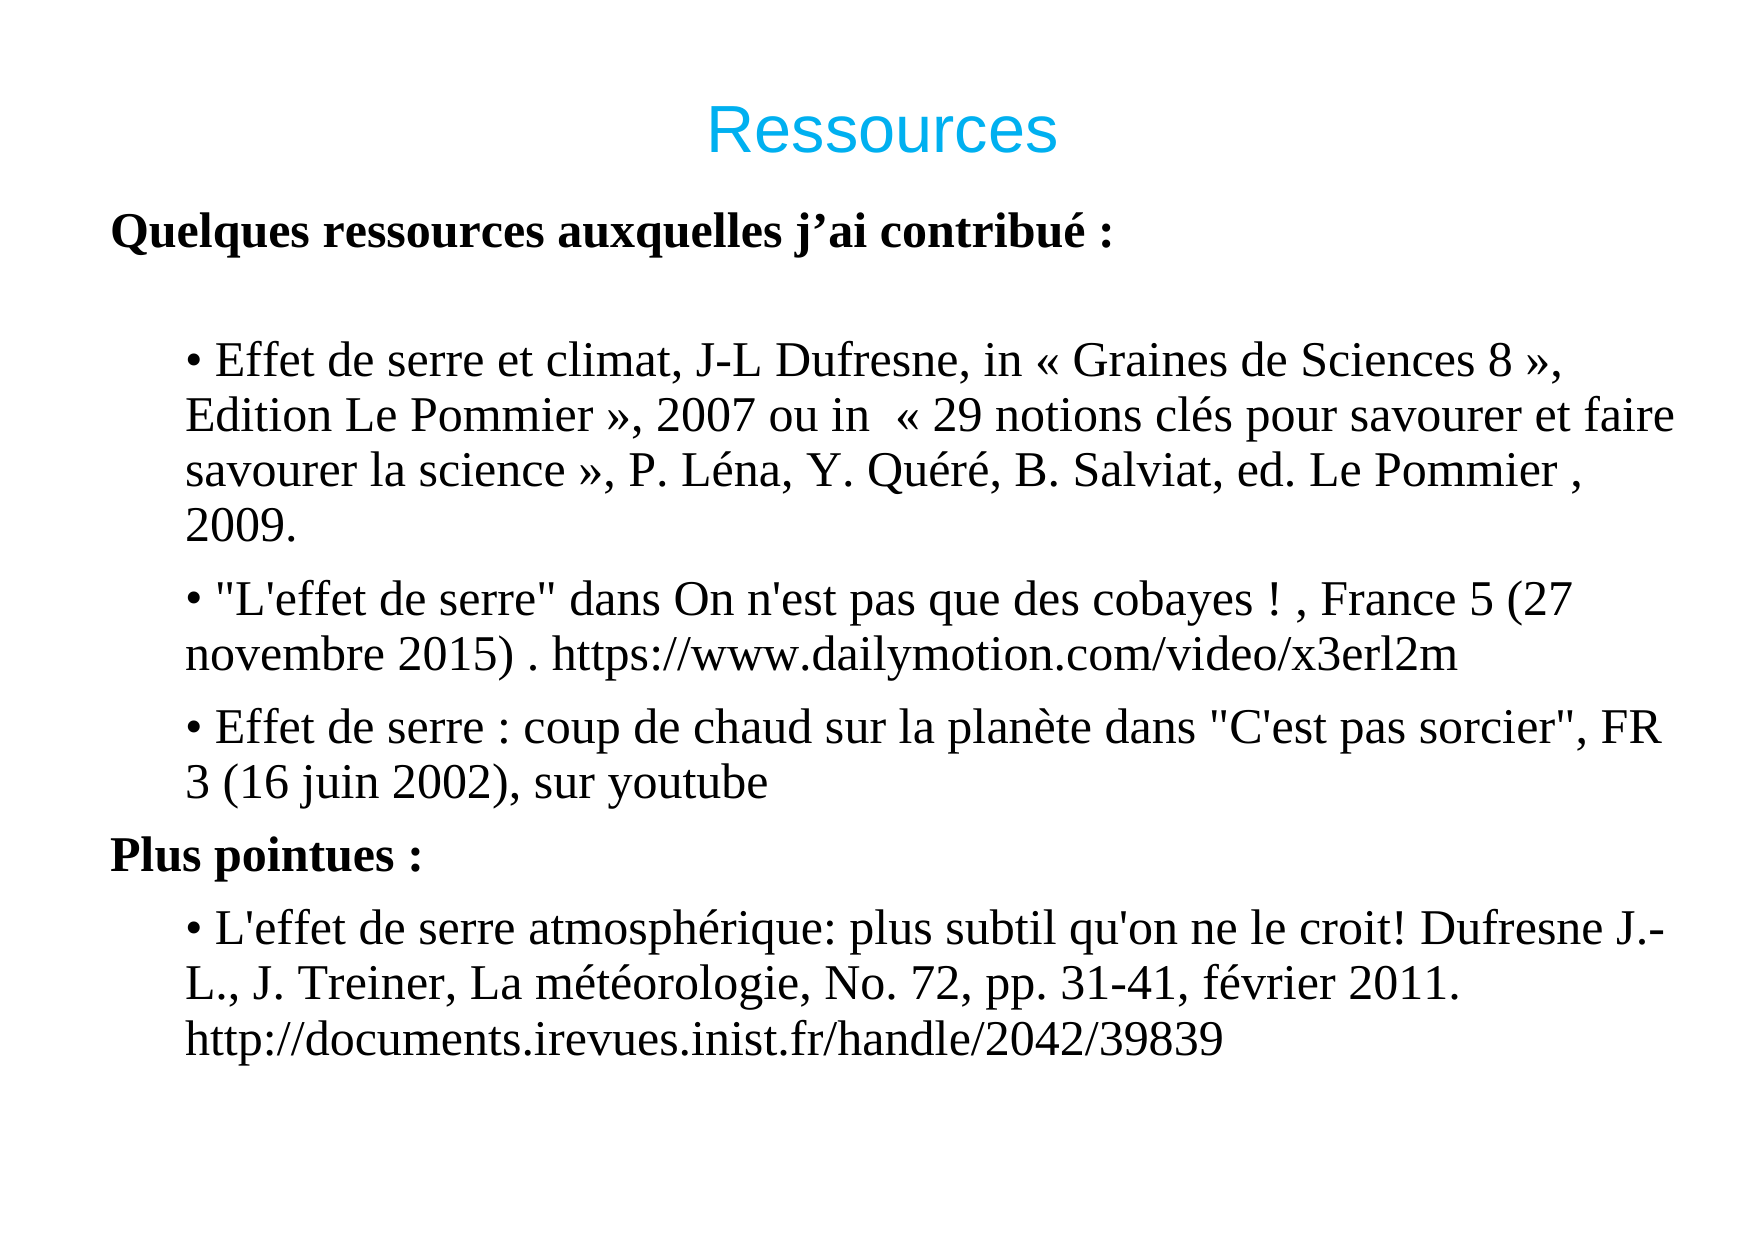

Ressources
Quelques ressources auxquelles j’ai contribué :
 Effet de serre et climat, J-L Dufresne, in « Graines de Sciences 8 », Edition Le Pommier », 2007 ou in « 29 notions clés pour savourer et faire savourer la science », P. Léna, Y. Quéré, B. Salviat, ed. Le Pommier , 2009.
 "L'effet de serre" dans On n'est pas que des cobayes ! , France 5 (27 novembre 2015) . https://www.dailymotion.com/video/x3erl2m
 Effet de serre : coup de chaud sur la planète dans "C'est pas sorcier", FR 3 (16 juin 2002), sur youtube
Plus pointues :
 L'effet de serre atmosphérique: plus subtil qu'on ne le croit! Dufresne J.-L., J. Treiner, La météorologie, No. 72, pp. 31-41, février 2011. http://documents.irevues.inist.fr/handle/2042/39839